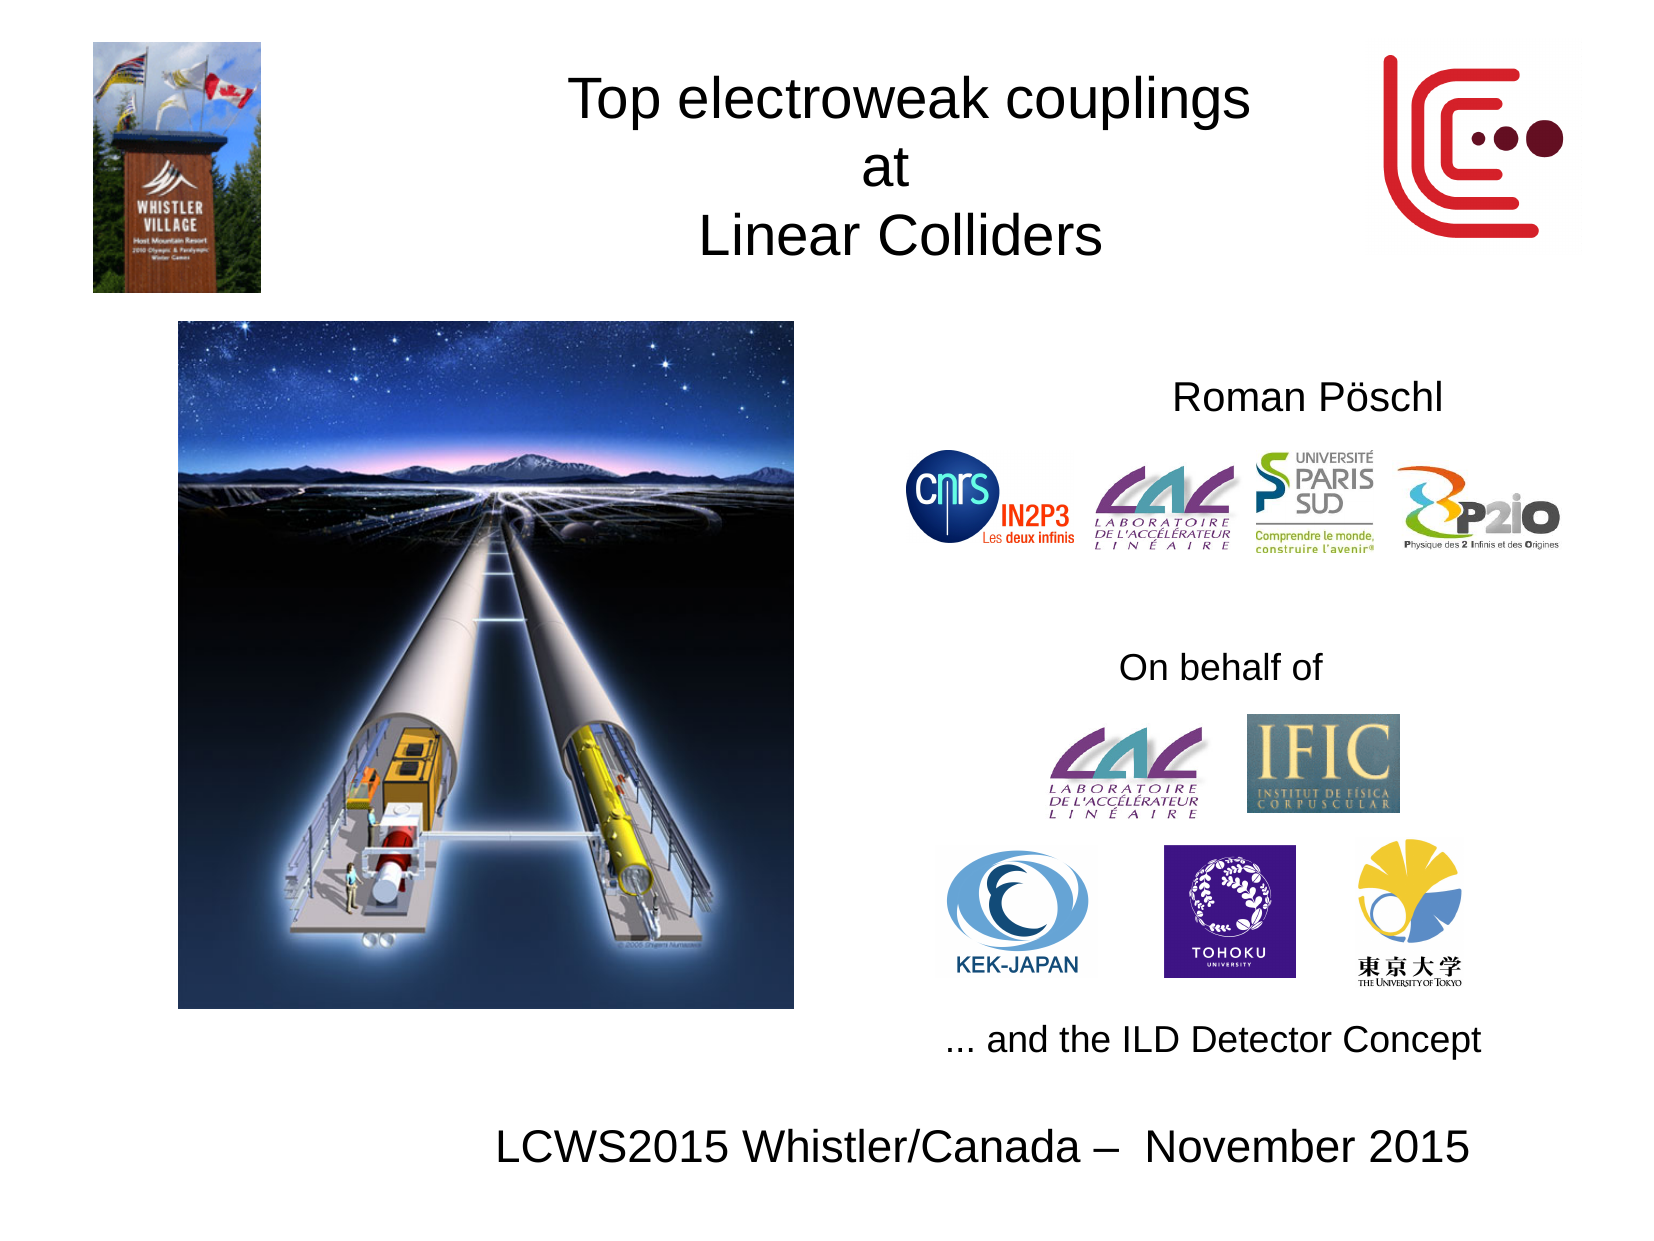

Top electroweak couplings
 at
 Linear Colliders
 Roman Pöschl
On behalf of
... and the ILD Detector Concept
LCWS2015 Whistler/Canada – November 2015